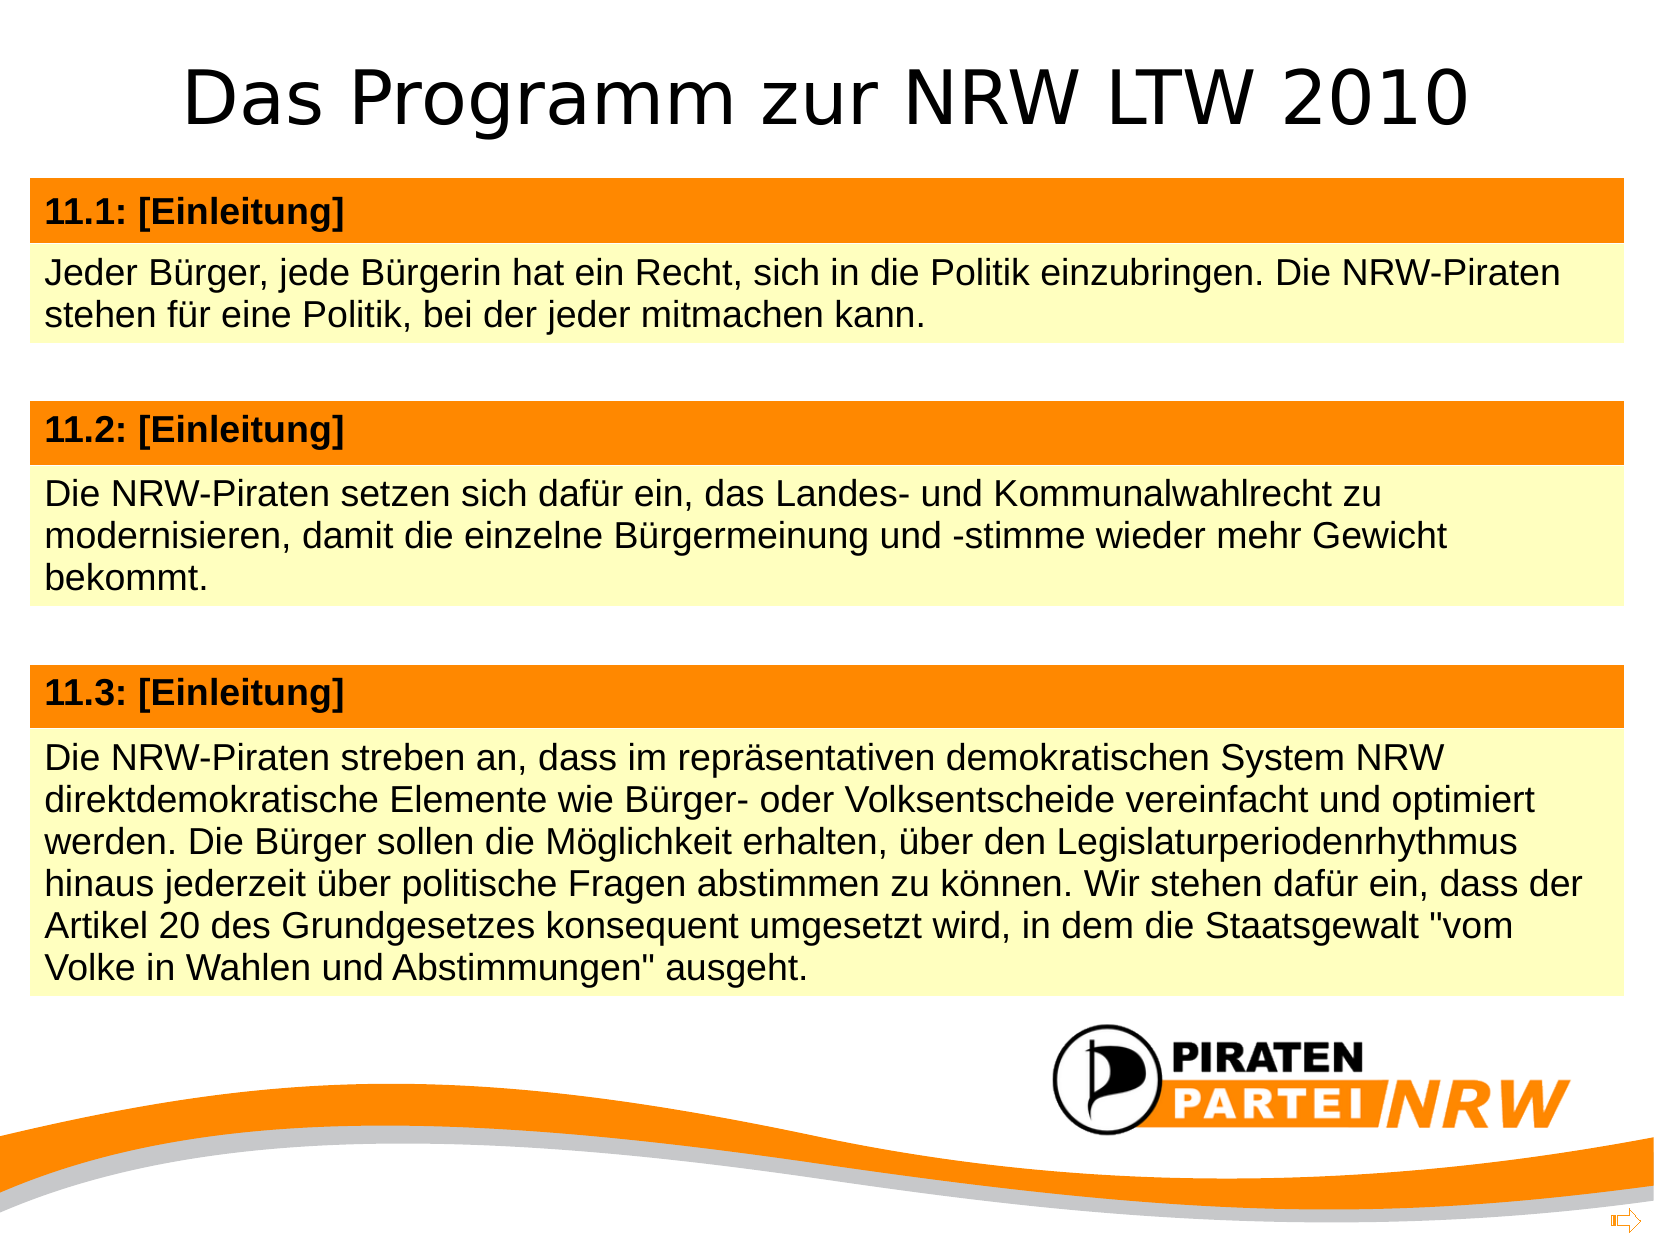

# Das Programm zur NRW LTW 2010
| 11.1: ﻿[Einleitung] |
| --- |
| Jeder Bürger, jede Bürgerin hat ein Recht, sich in die Politik einzubringen. Die NRW-Piraten stehen für eine Politik, bei der jeder mitmachen kann. |
| |
| 11.2: ﻿[Einleitung] |
| Die NRW-Piraten setzen sich dafür ein, das Landes- und Kommunalwahlrecht zu modernisieren, damit die einzelne Bürgermeinung und -stimme wieder mehr Gewicht bekommt. |
| |
| 11.3: ﻿[Einleitung] |
| Die NRW-Piraten streben an, dass im repräsentativen demokratischen System NRW direktdemokratische Elemente wie Bürger- oder Volksentscheide vereinfacht und optimiert werden. Die Bürger sollen die Möglichkeit erhalten, über den Legislaturperiodenrhythmus hinaus jederzeit über politische Fragen abstimmen zu können. Wir stehen dafür ein, dass der Artikel 20 des Grundgesetzes konsequent umgesetzt wird, in dem die Staatsgewalt "vom Volke in Wahlen und Abstimmungen" ausgeht. |